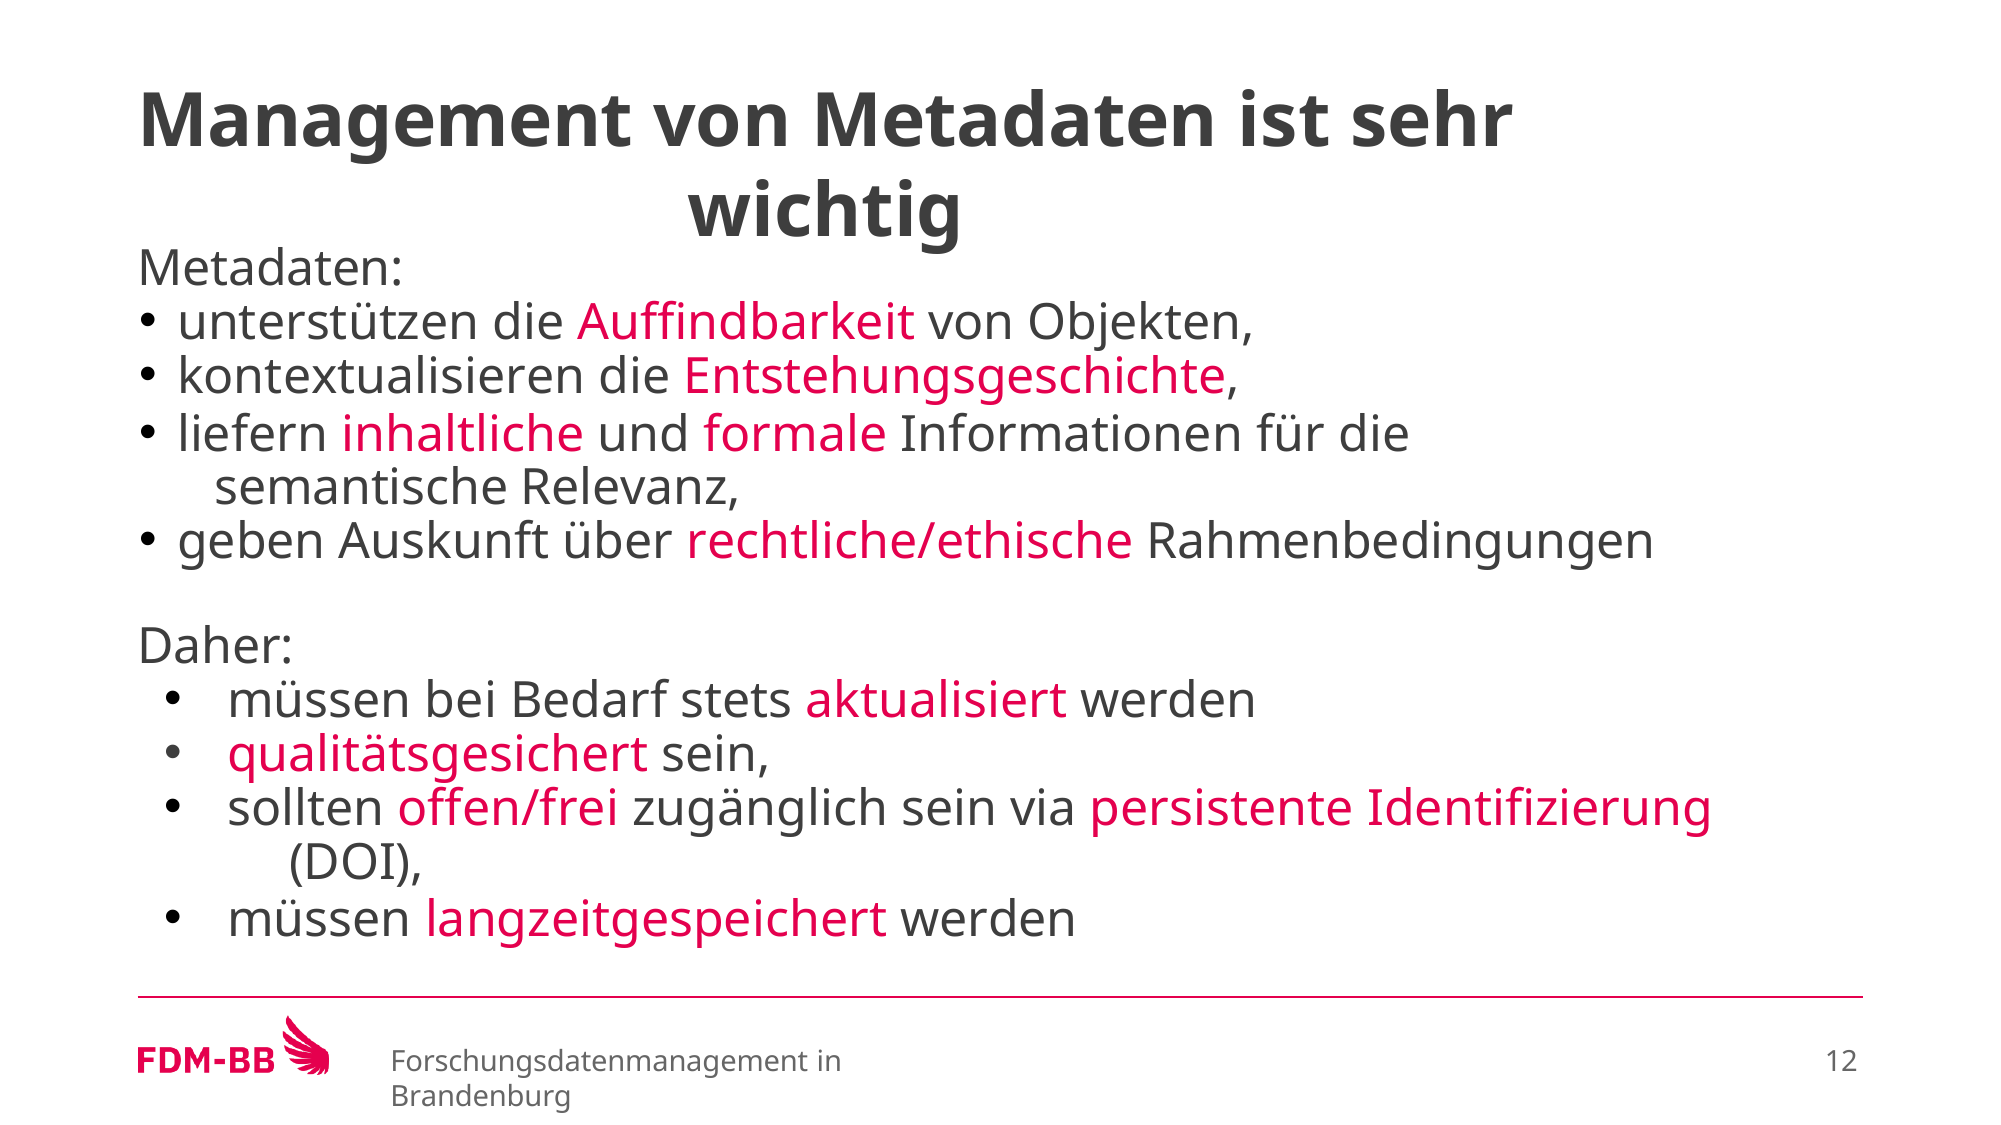

# Management von Metadaten ist sehr wichtig
Metadaten:
unterstützen die Auffindbarkeit von Objekten,
kontextualisieren die Entstehungsgeschichte,
liefern inhaltliche und formale Informationen für die semantische Relevanz,
geben Auskunft über rechtliche/ethische Rahmenbedingungen
Daher:
müssen bei Bedarf stets aktualisiert werden
qualitätsgesichert sein,
sollten offen/frei zugänglich sein via persistente Identifizierung (DOI),
müssen langzeitgespeichert werden
Forschungsdatenmanagement in Brandenburg
12